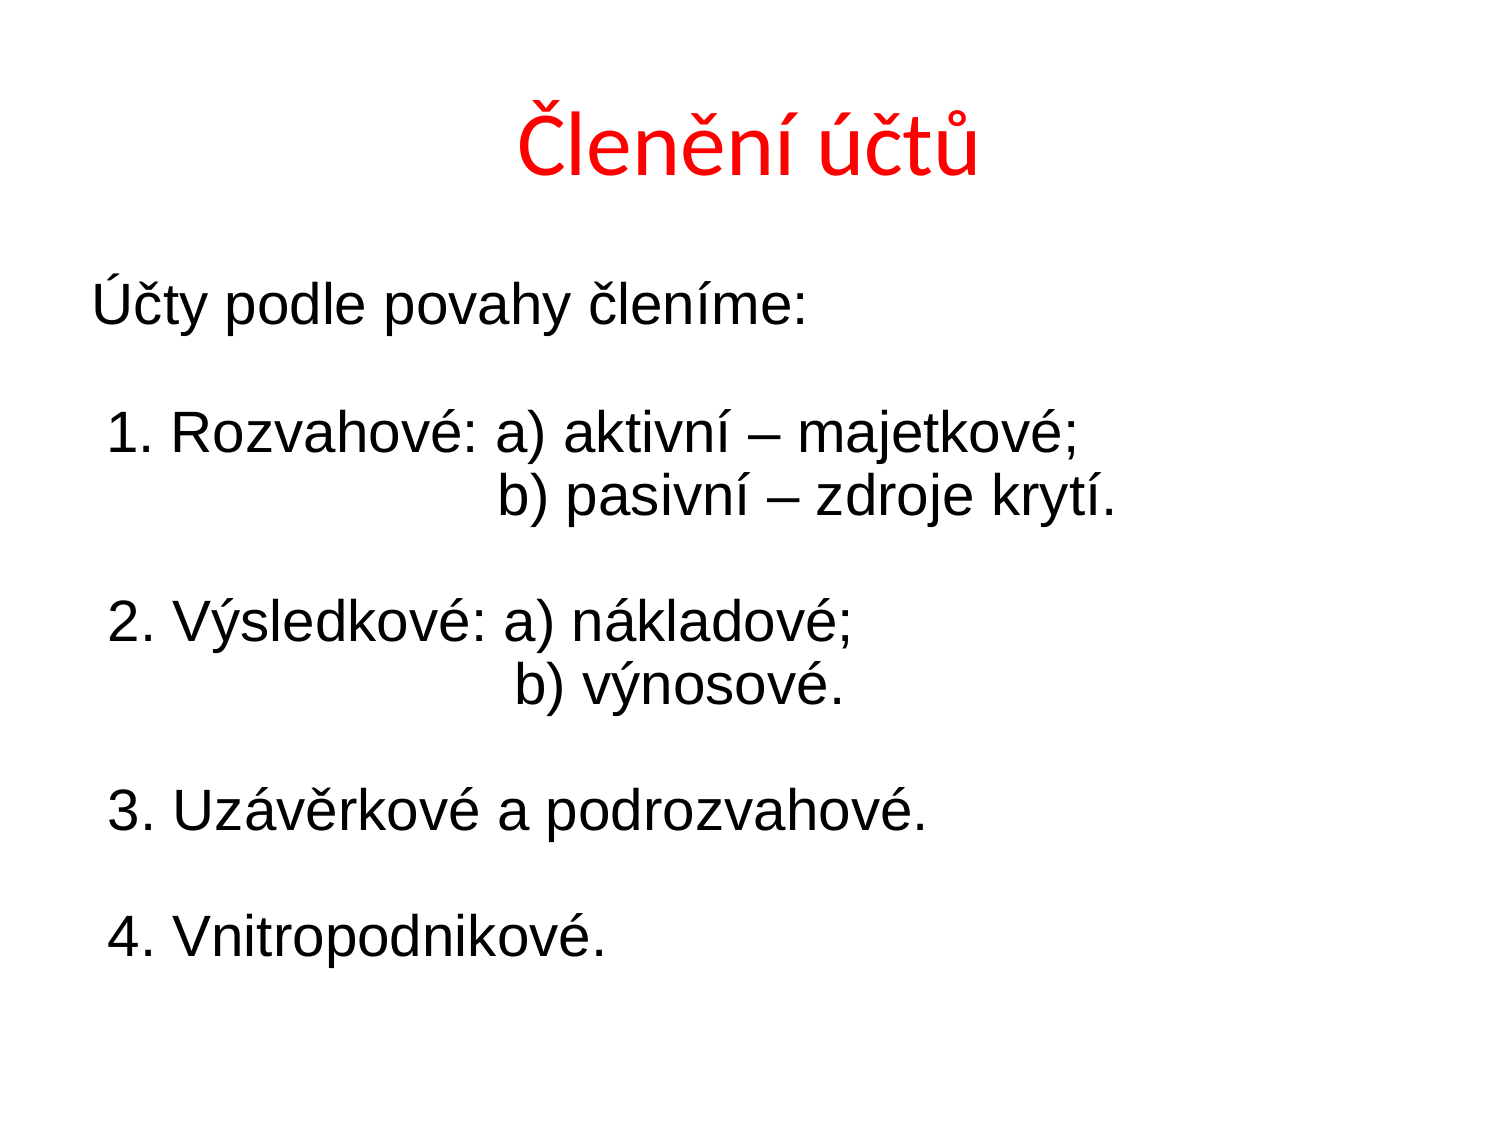

Členění účtů
# Účty podle povahy členíme:
1. Rozvahové: a) aktivní – majetkové;
 b) pasivní – zdroje krytí.
 2. Výsledkové: a) nákladové;
 b) výnosové.
 3. Uzávěrkové a podrozvahové.
 4. Vnitropodnikové.